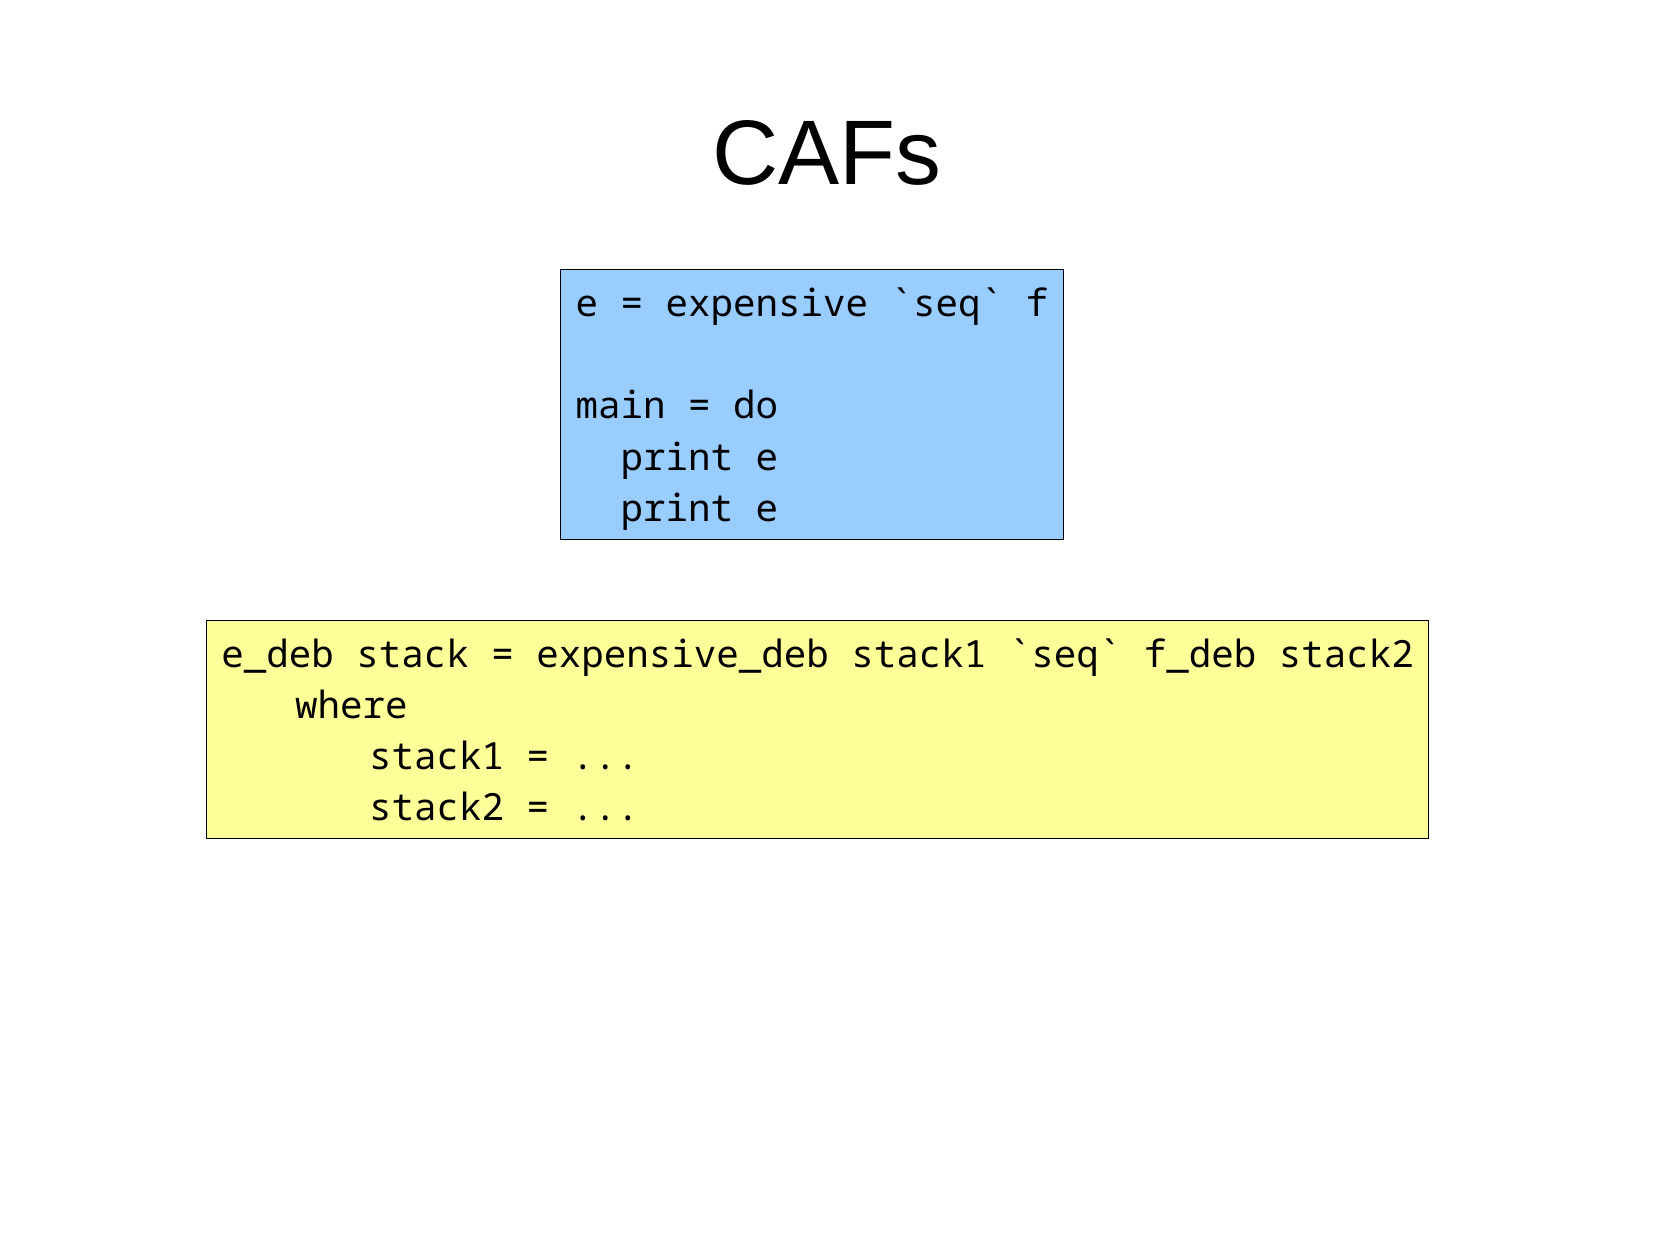

# CAFs
e = expensive `seq` f
main = do
 print e
 print e
e_deb stack = expensive_deb stack1 `seq` f_deb stack2
	where
		stack1 = ...
		stack2 = ...
e = expensive `seq` f
main = do
 print e
 print e